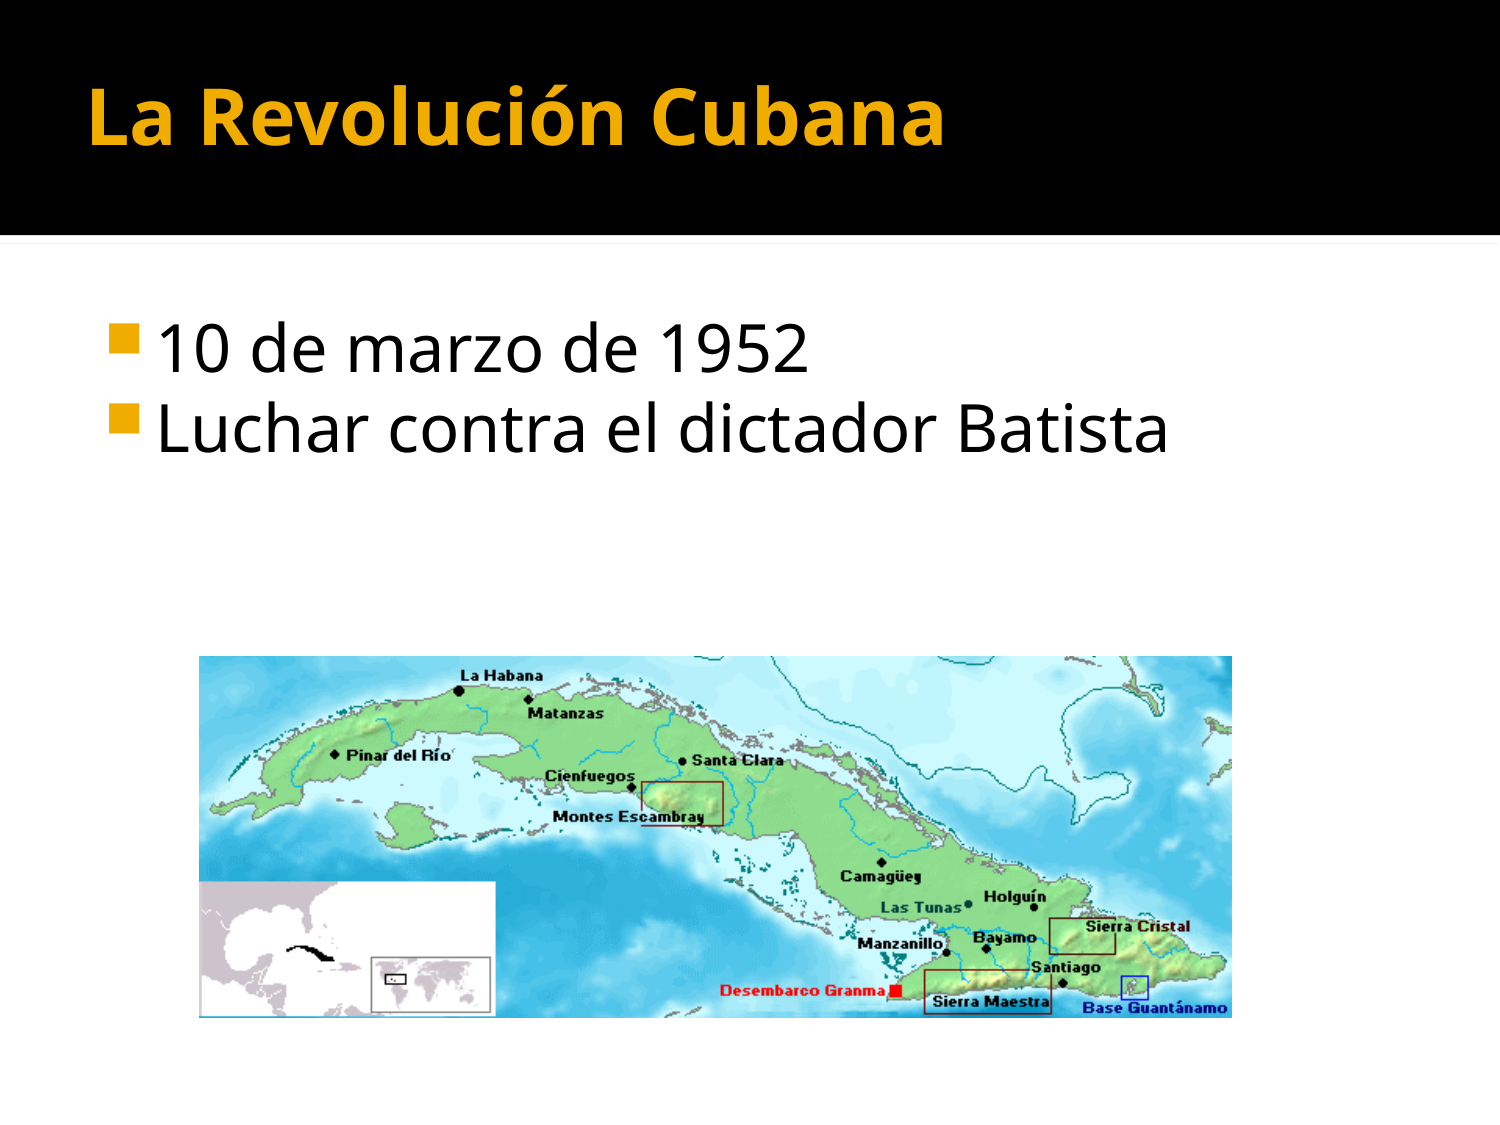

# La Revolución Cubana
10 de marzo de 1952
Luchar contra el dictador Batista